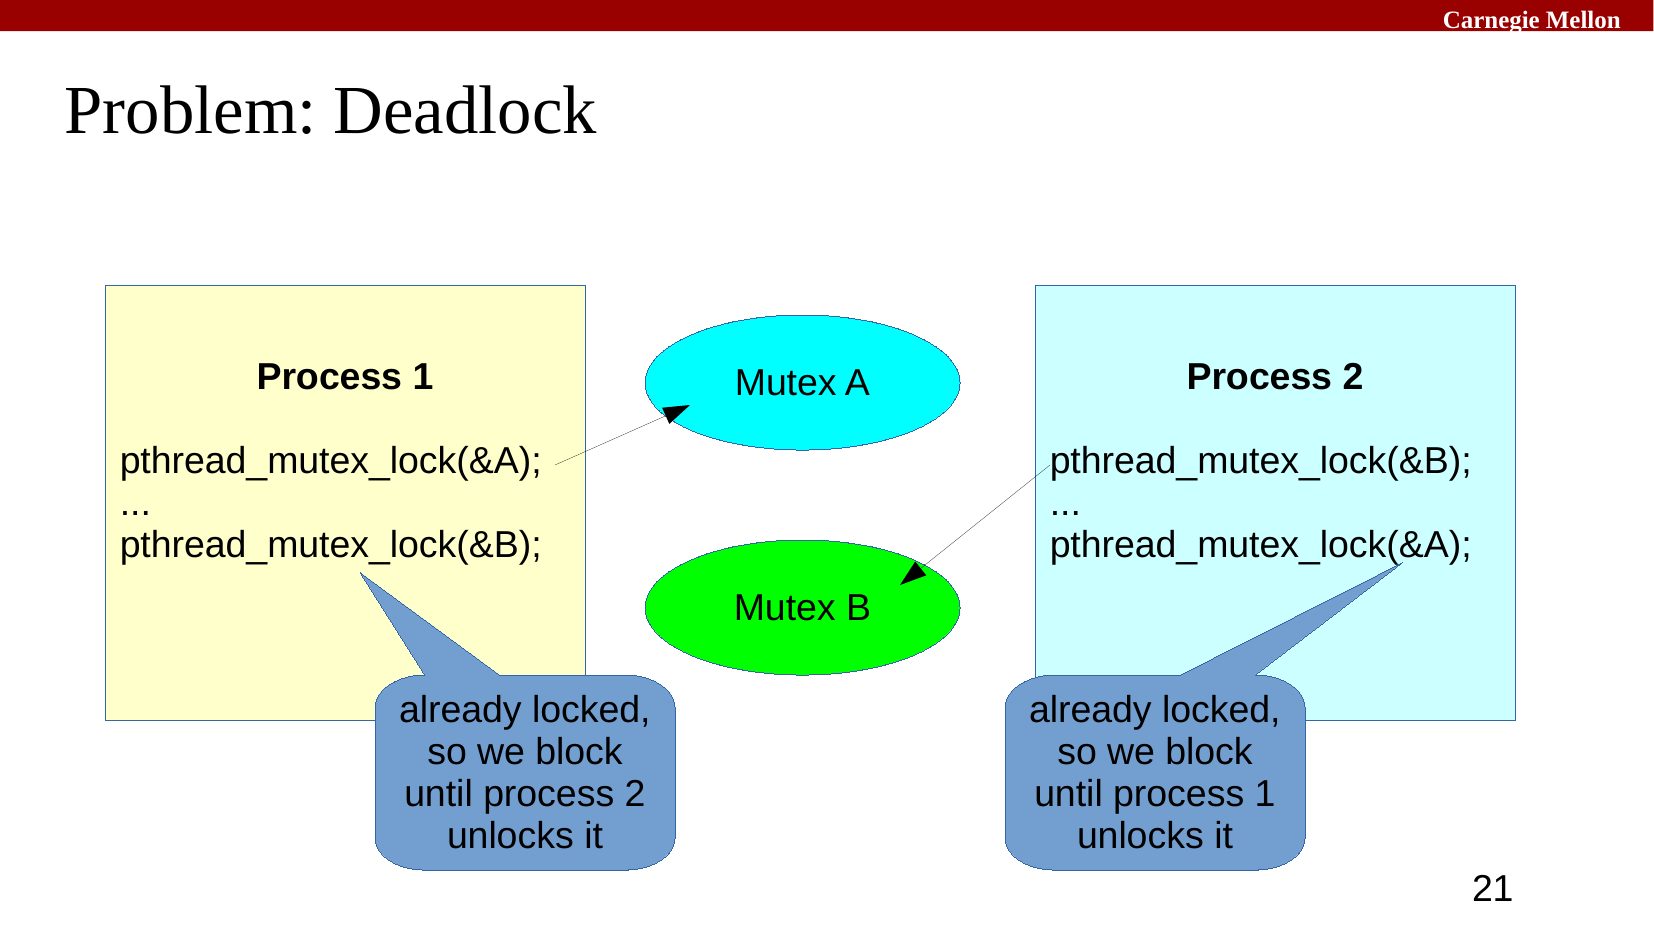

# Problem: Deadlock
Process 1
pthread_mutex_lock(&A);
...
pthread_mutex_lock(&B);
Process 2
pthread_mutex_lock(&B);
...
pthread_mutex_lock(&A);
Mutex A
Mutex B
already locked,
so we block
until process 2
unlocks it
already locked,
so we block
until process 1
unlocks it